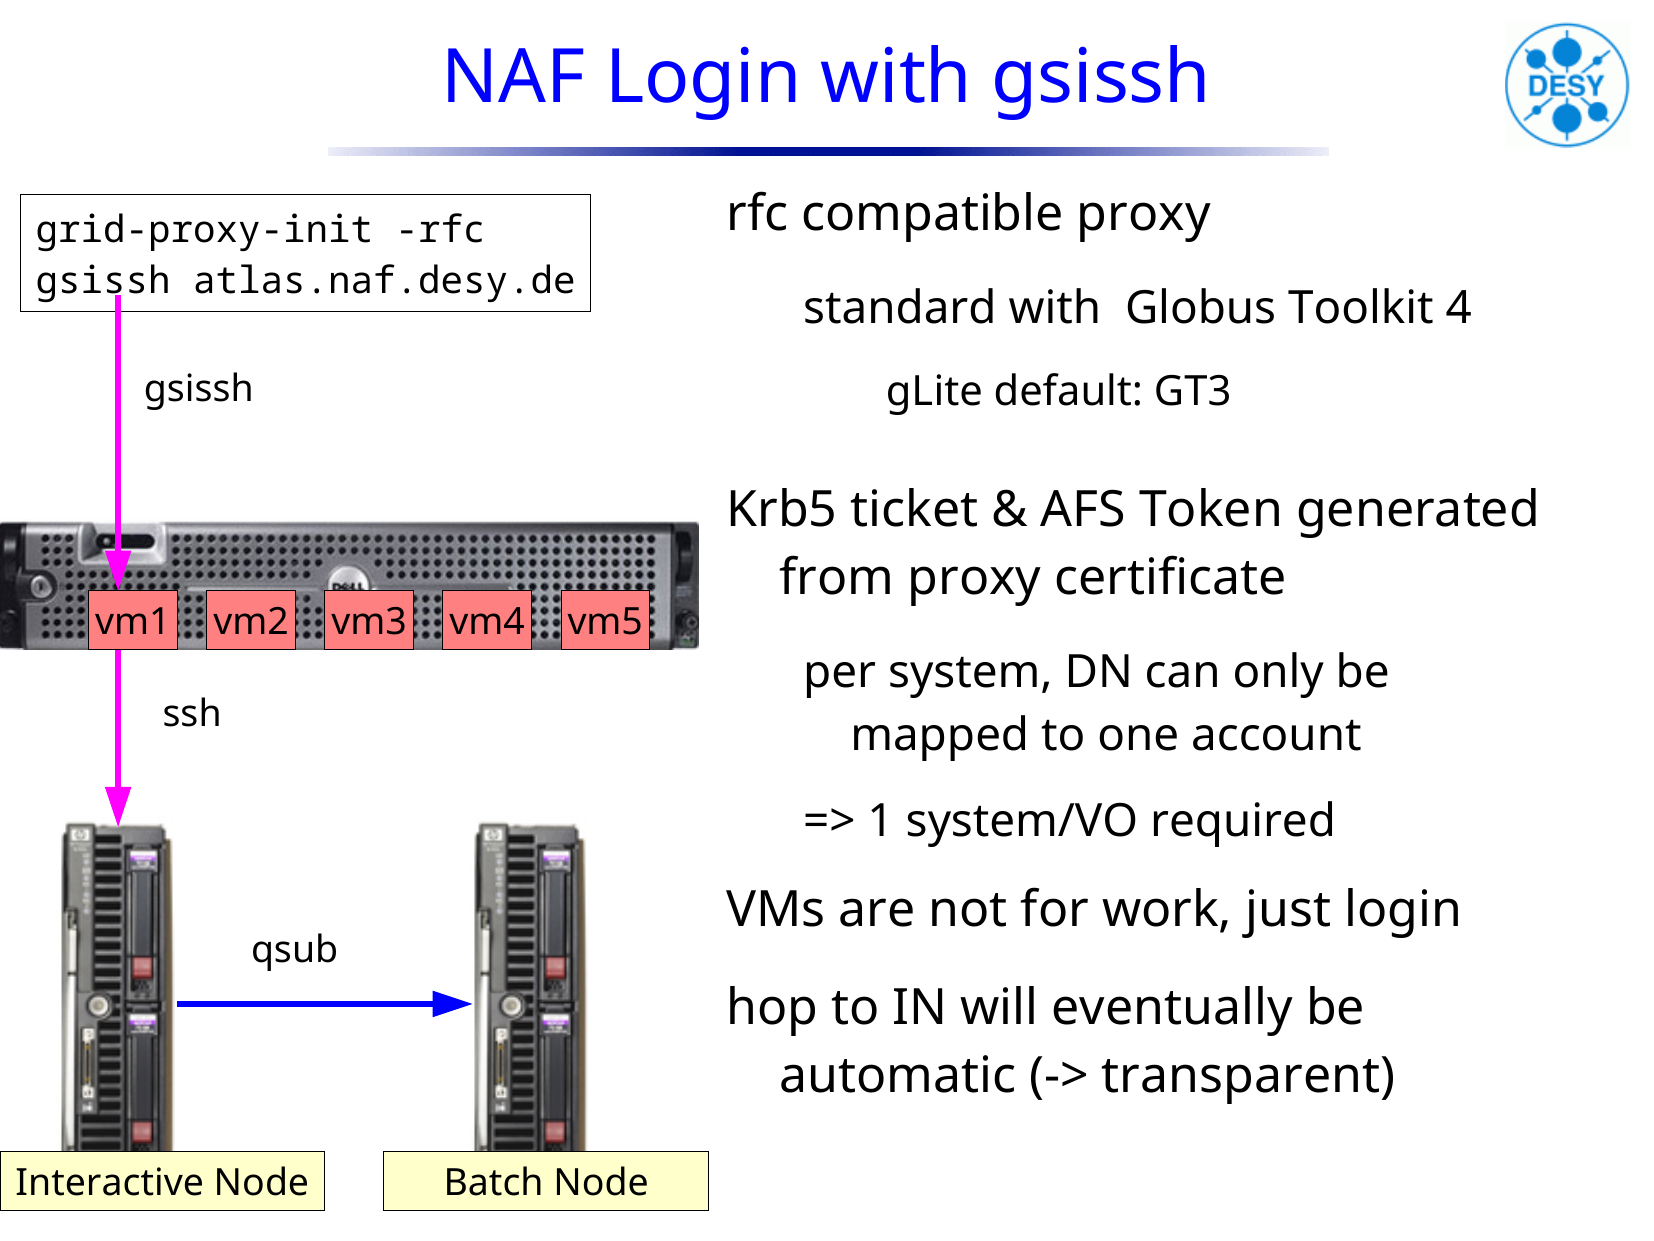

# NAF Login with gsissh
rfc compatible proxy
standard with Globus Toolkit 4
gLite default: GT3
grid-proxy-init -rfc
gsissh atlas.naf.desy.de
gsissh
Krb5 ticket & AFS Token generated from proxy certificate
per system, DN can only be mapped to one account
=> 1 system/VO required
VMs are not for work, just login
hop to IN will eventually be automatic (-> transparent)
vm1
vm1
vm1
vm1
vm2
vm3
vm4
vm5
ssh
qsub
Interactive Node
Batch Node